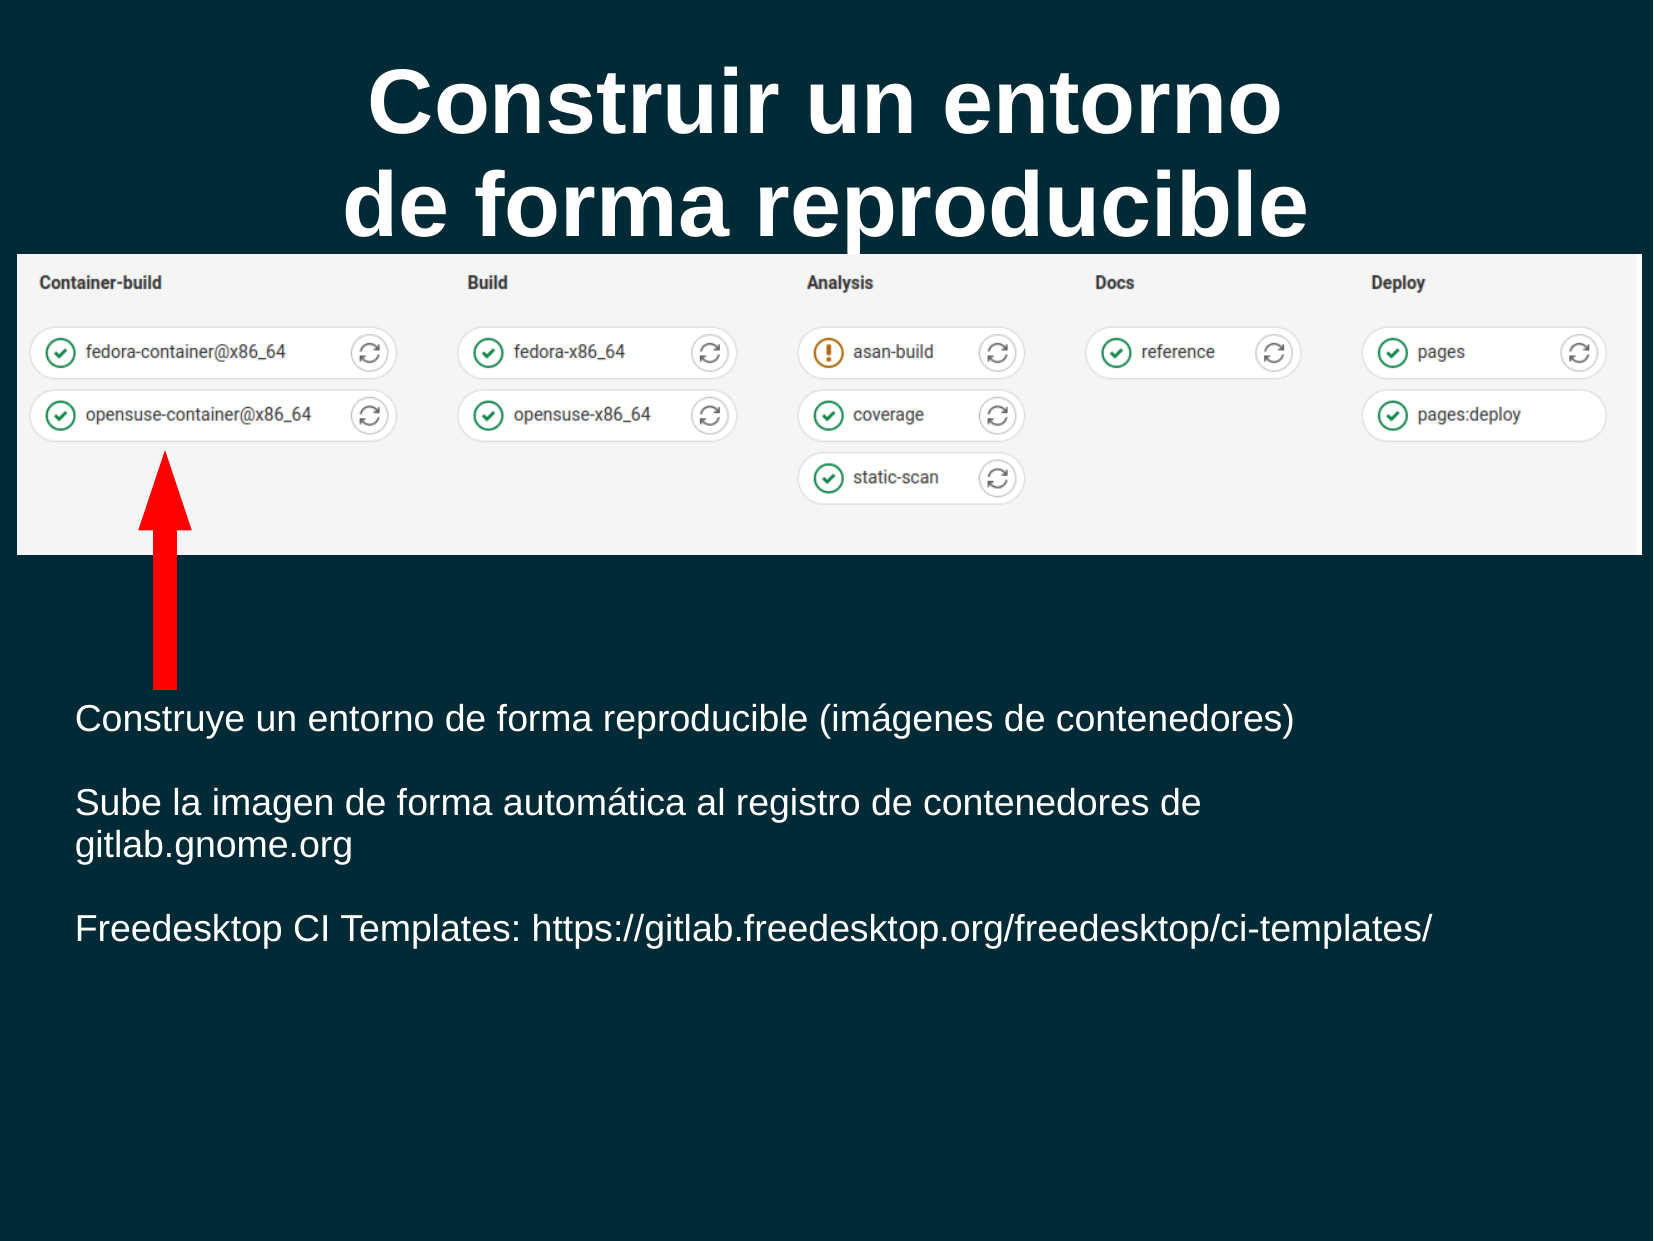

# Construir un entorno de forma reproducible
Construye un entorno de forma reproducible (imágenes de contenedores)
Sube la imagen de forma automática al registro de contenedores de gitlab.gnome.org
Freedesktop CI Templates: https://gitlab.freedesktop.org/freedesktop/ci-templates/